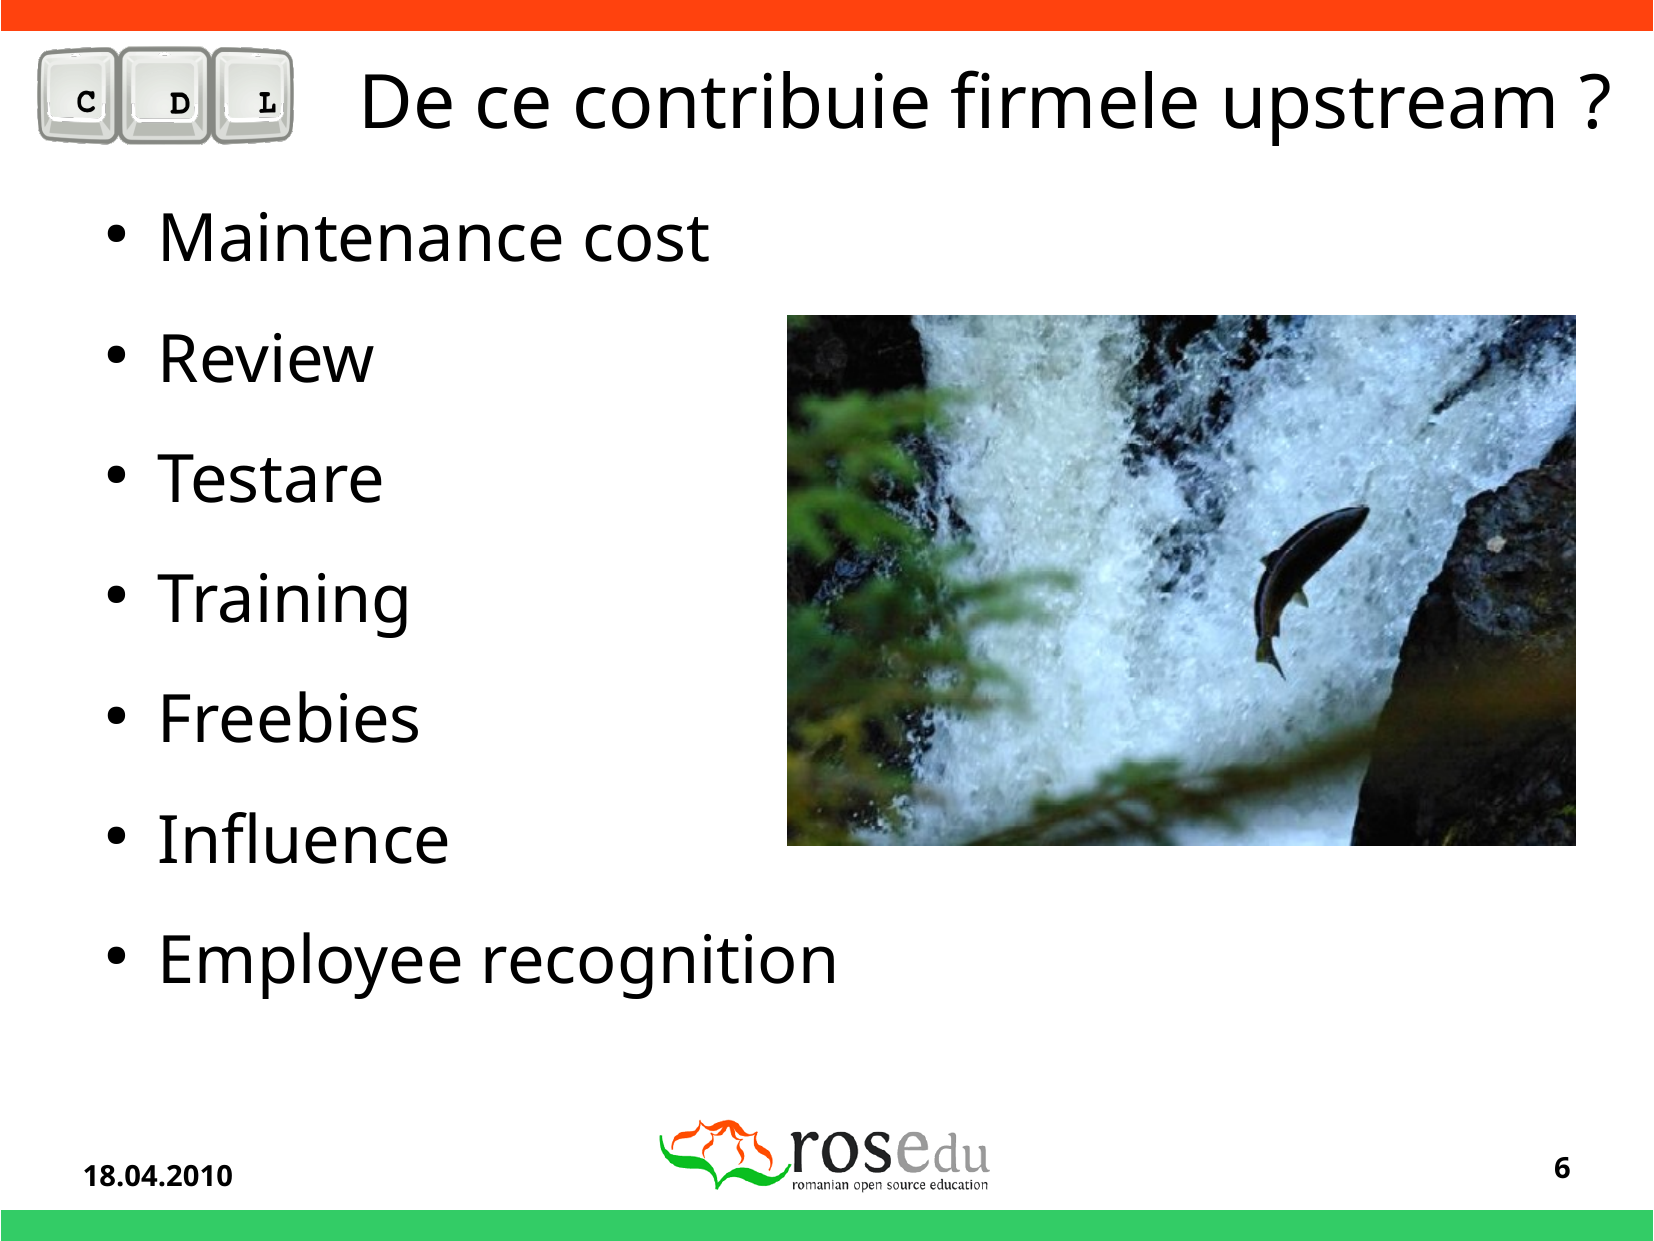

# De ce contribuie firmele upstream ?
Maintenance cost
Review
Testare
Training
Freebies
Influence
Employee recognition
6
18.04.2010